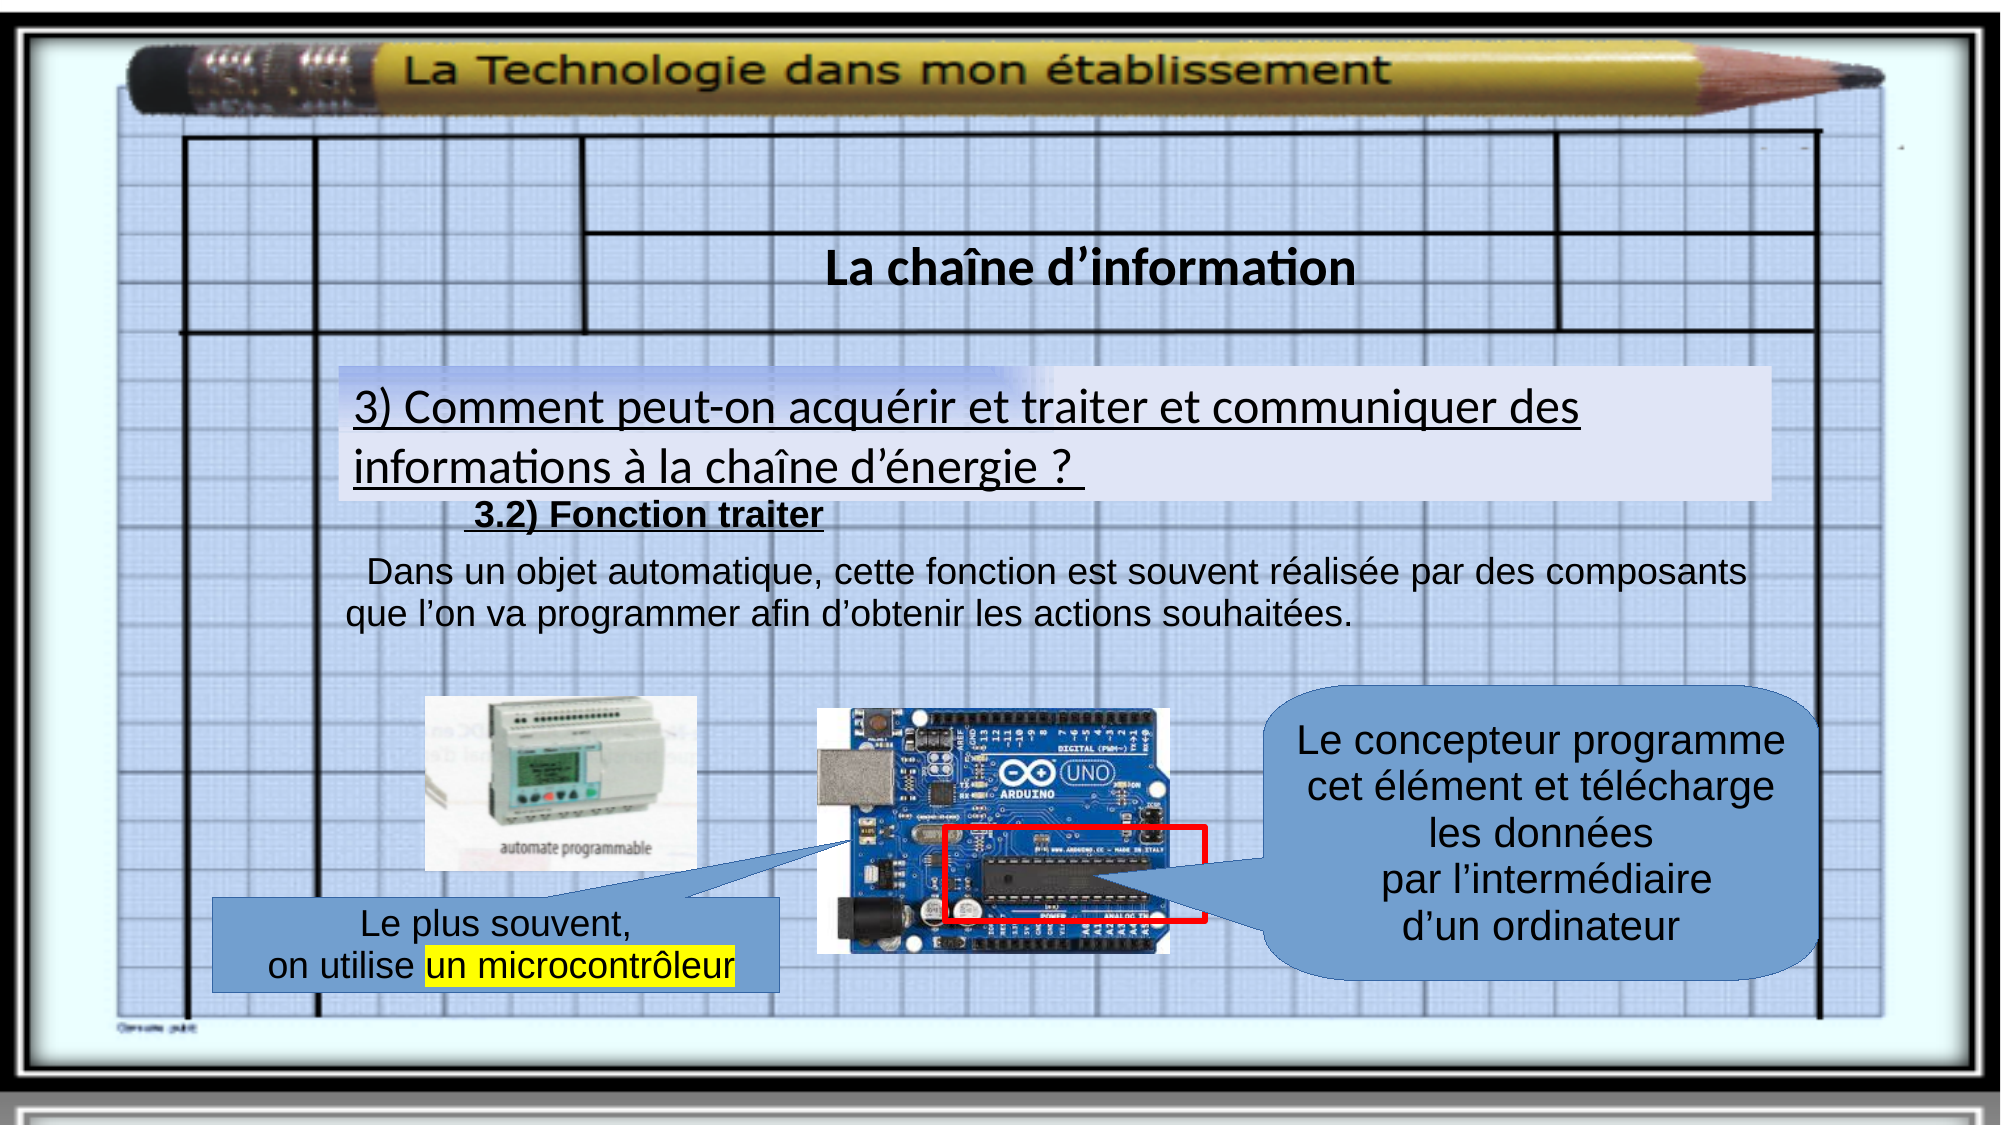

La chaîne d’information
3) Comment peut-on acquérir et traiter et communiquer des informations à la chaîne d’énergie ?
 3.2) Fonction traiter
 Dans un objet automatique, cette fonction est souvent réalisée par des composants que l’on va programmer afin d’obtenir les actions souhaitées.
Le concepteur programme
 cet élément et télécharge
les données
 par l’intermédiaire
d’un ordinateur
Le plus souvent,
 on utilise un microcontrôleur